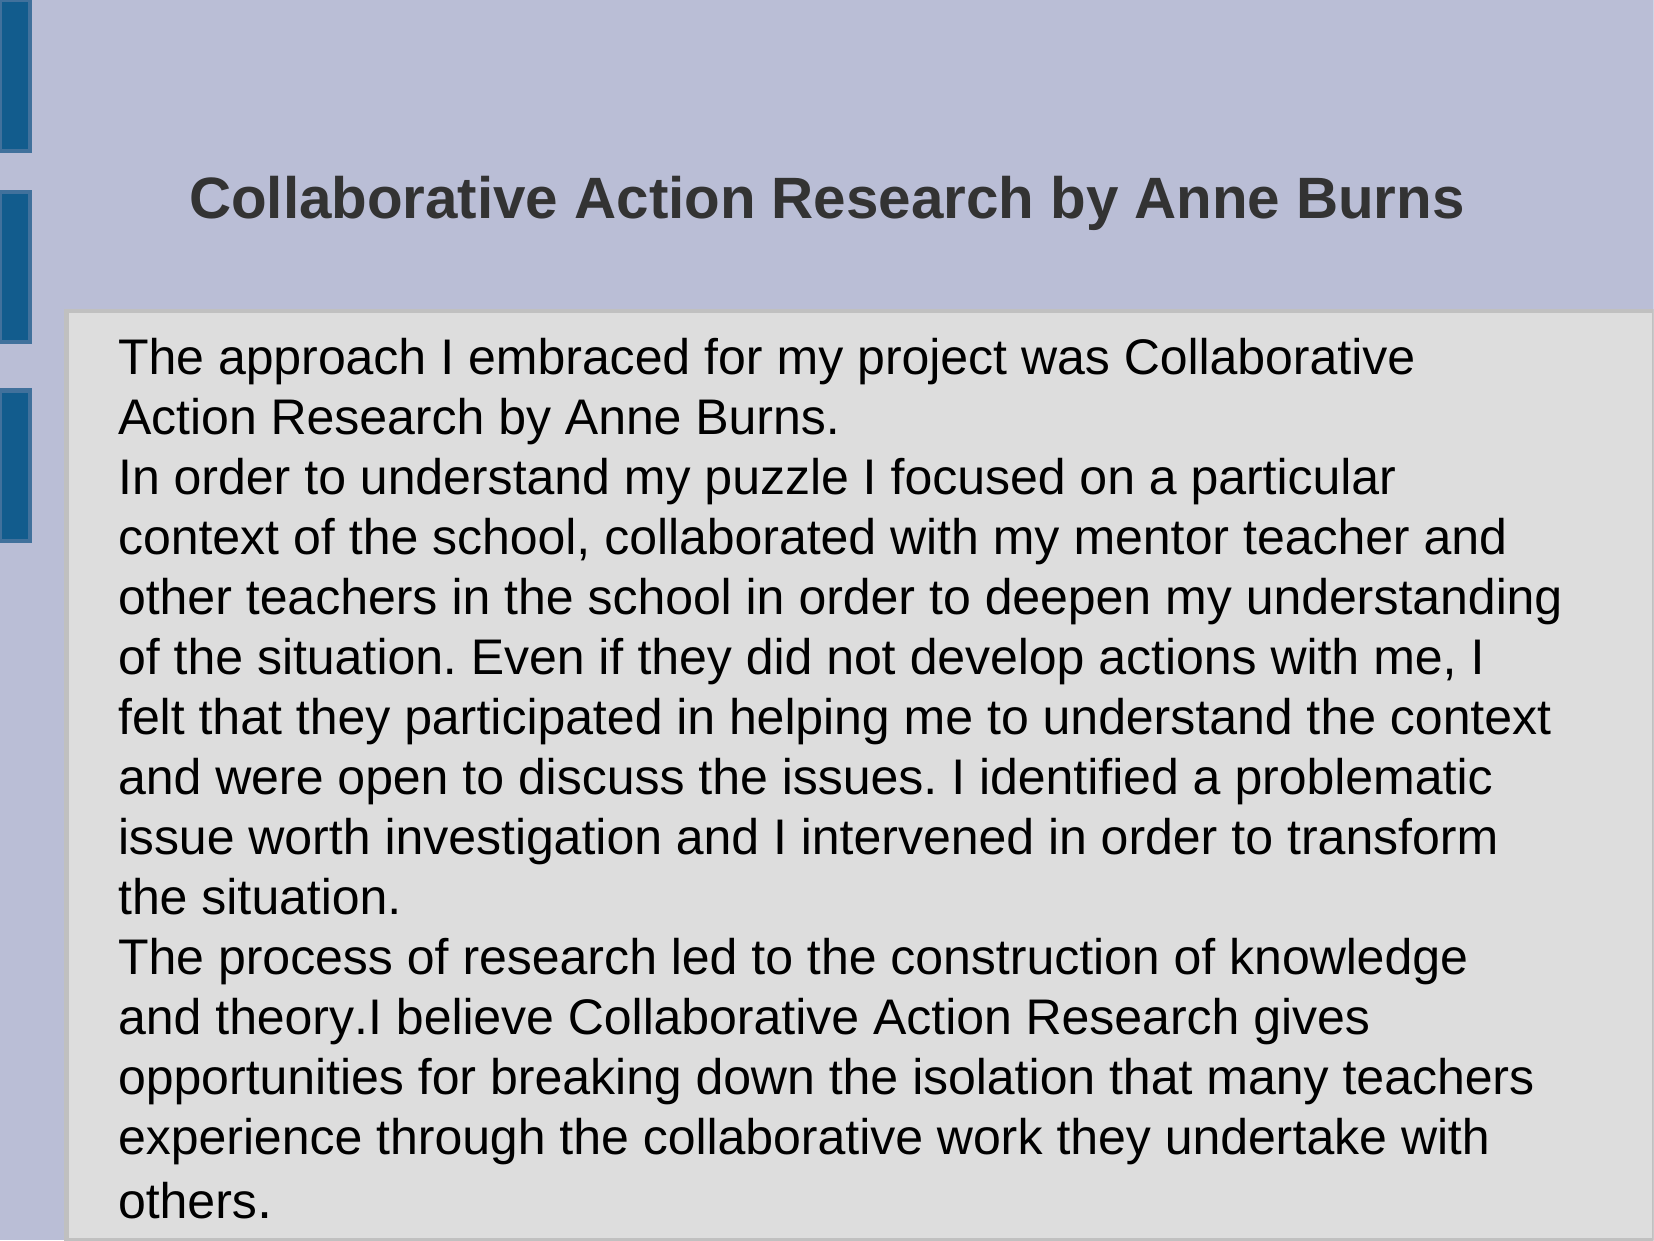

# Collaborative Action Research by Anne Burns
The approach I embraced for my project was Collaborative Action Research by Anne Burns.
In order to understand my puzzle I focused on a particular context of the school, collaborated with my mentor teacher and other teachers in the school in order to deepen my understanding of the situation. Even if they did not develop actions with me, I felt that they participated in helping me to understand the context and were open to discuss the issues. I identified a problematic issue worth investigation and I intervened in order to transform the situation.
The process of research led to the construction of knowledge and theory.I believe Collaborative Action Research gives opportunities for breaking down the isolation that many teachers experience through the collaborative work they undertake with others.